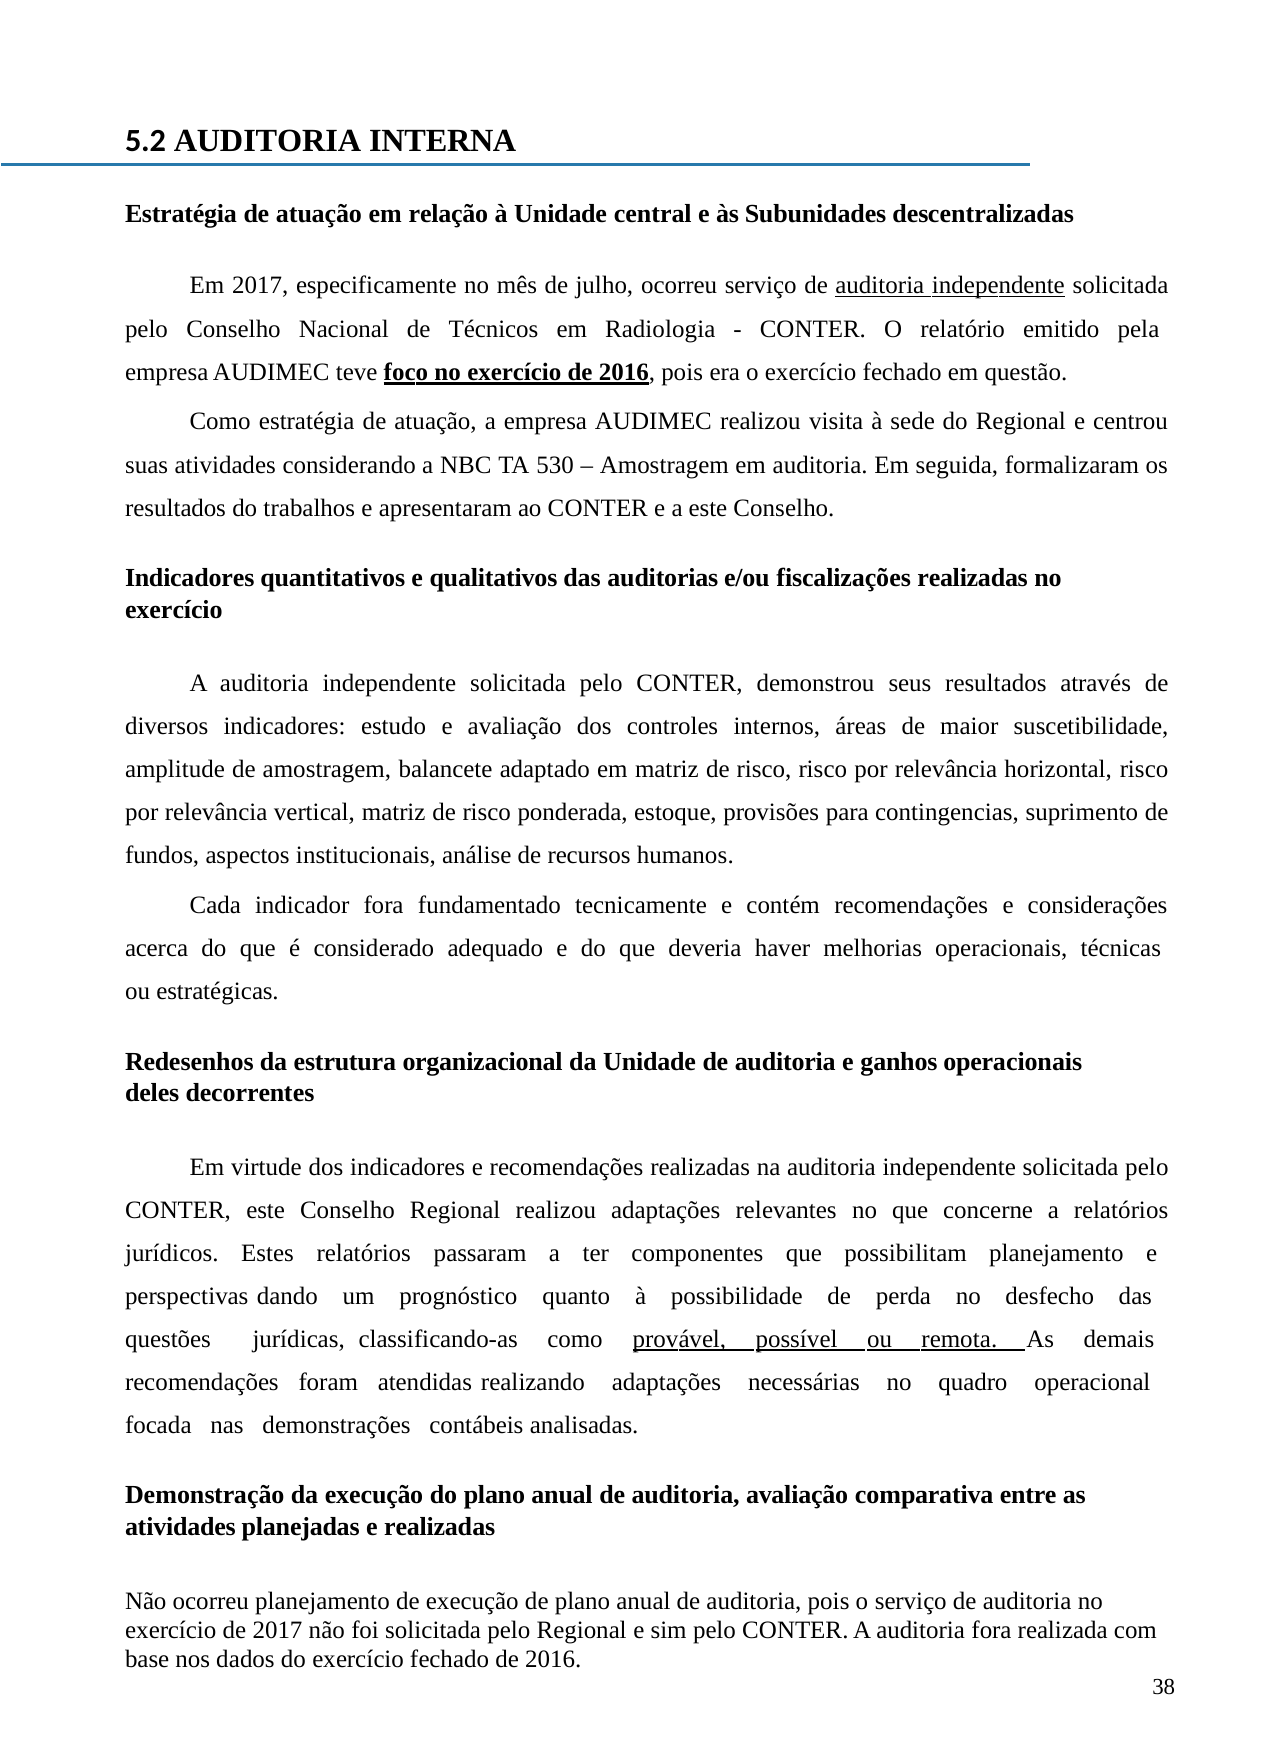

5.2 AUDITORIA INTERNA
Estratégia de atuação em relação à Unidade central e às Subunidades descentralizadas
Em 2017, especificamente no mês de julho, ocorreu serviço de auditoria independente solicitada pelo Conselho Nacional de Técnicos em Radiologia - CONTER. O relatório emitido pela empresa AUDIMEC teve foco no exercício de 2016, pois era o exercício fechado em questão.
Como estratégia de atuação, a empresa AUDIMEC realizou visita à sede do Regional e centrou suas atividades considerando a NBC TA 530 – Amostragem em auditoria. Em seguida, formalizaram os resultados do trabalhos e apresentaram ao CONTER e a este Conselho.
Indicadores quantitativos e qualitativos das auditorias e/ou fiscalizações realizadas no exercício
A auditoria independente solicitada pelo CONTER, demonstrou seus resultados através de diversos indicadores: estudo e avaliação dos controles internos, áreas de maior suscetibilidade, amplitude de amostragem, balancete adaptado em matriz de risco, risco por relevância horizontal, risco por relevância vertical, matriz de risco ponderada, estoque, provisões para contingencias, suprimento de fundos, aspectos institucionais, análise de recursos humanos.
Cada indicador fora fundamentado tecnicamente e contém recomendações e considerações acerca do que é considerado adequado e do que deveria haver melhorias operacionais, técnicas ou estratégicas.
Redesenhos da estrutura organizacional da Unidade de auditoria e ganhos operacionais deles decorrentes
Em virtude dos indicadores e recomendações realizadas na auditoria independente solicitada pelo CONTER, este Conselho Regional realizou adaptações relevantes no que concerne a relatórios jurídicos. Estes relatórios passaram a ter componentes que possibilitam planejamento e perspectivas dando um prognóstico quanto à possibilidade de perda no desfecho das questões jurídicas, classificando-as como provável, possível ou remota. As demais recomendações foram atendidas realizando adaptações necessárias no quadro operacional focada nas demonstrações contábeis analisadas.
Demonstração da execução do plano anual de auditoria, avaliação comparativa entre as atividades planejadas e realizadas
Não ocorreu planejamento de execução de plano anual de auditoria, pois o serviço de auditoria no exercício de 2017 não foi solicitada pelo Regional e sim pelo CONTER. A auditoria fora realizada com base nos dados do exercício fechado de 2016.